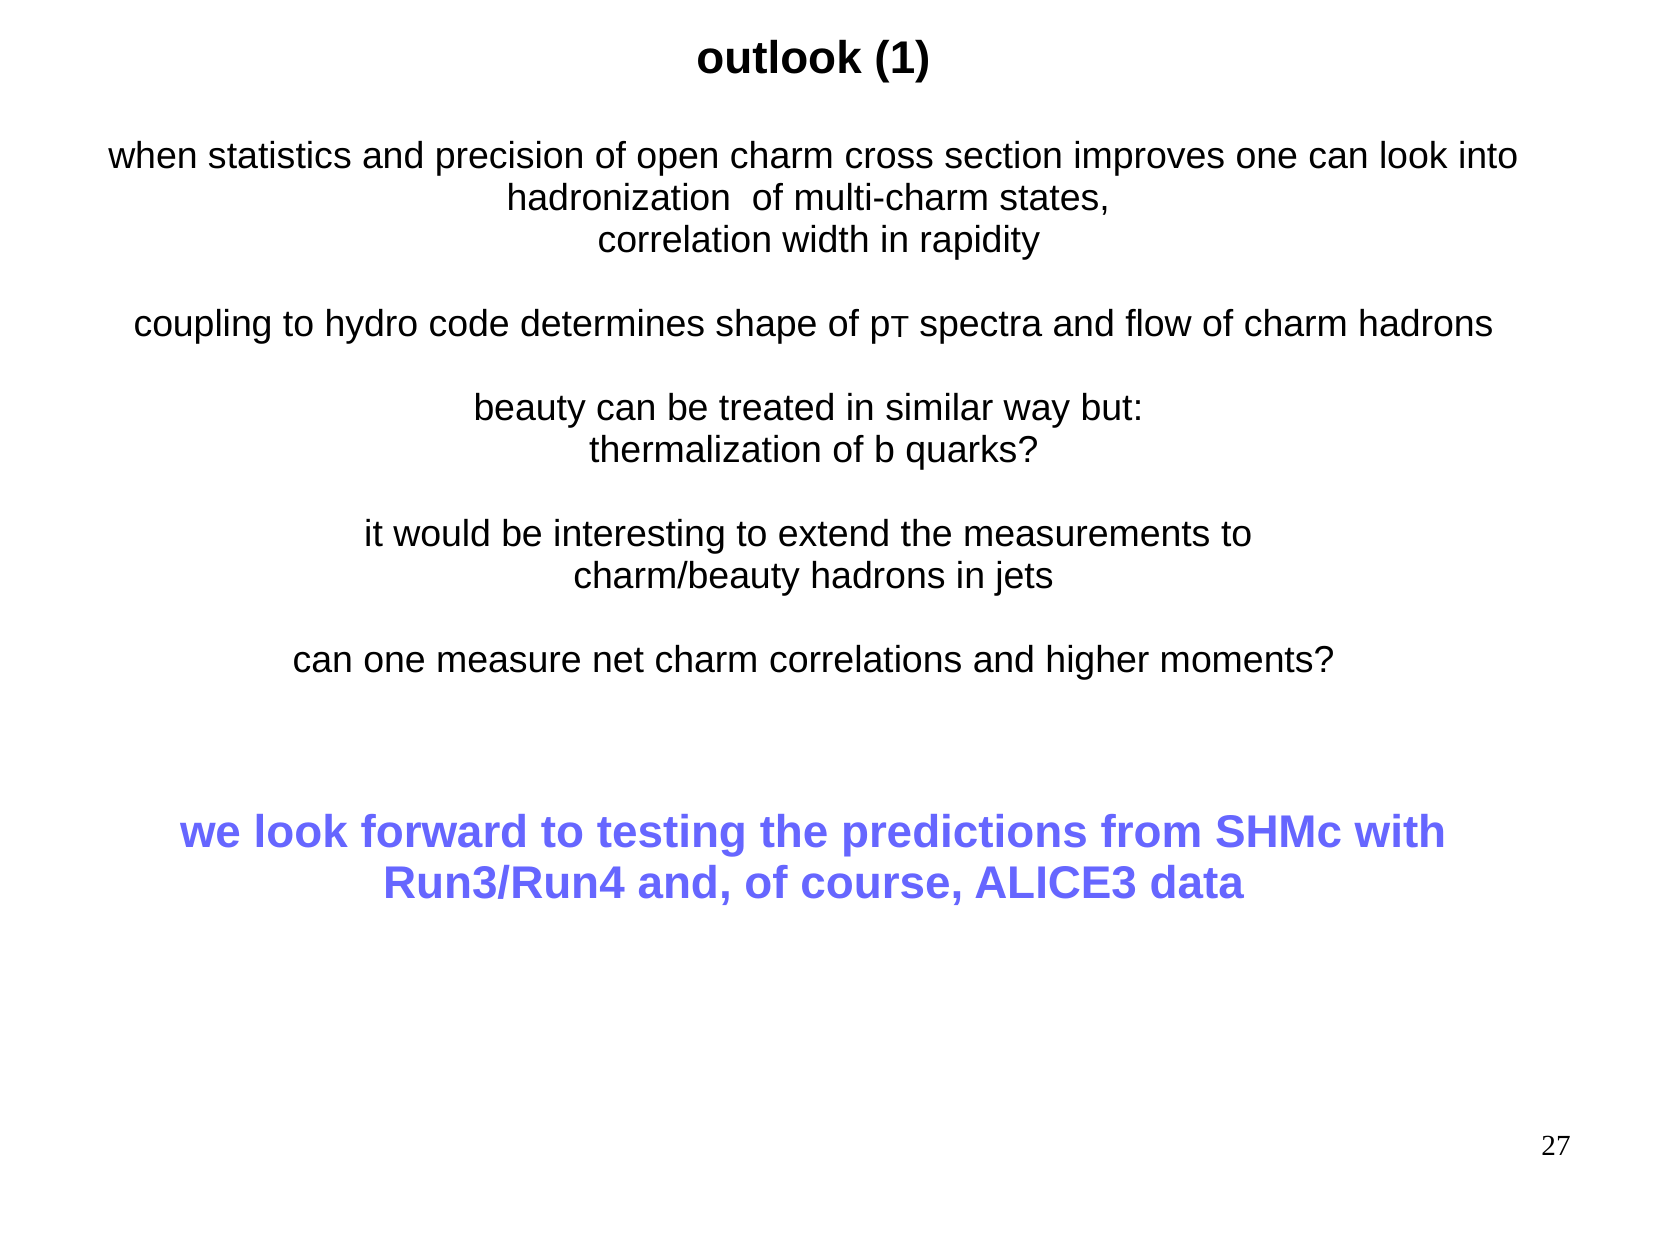

outlook (1)
when statistics and precision of open charm cross section improves one can look into hadronization of multi-charm states,
 correlation width in rapidity
coupling to hydro code determines shape of pT spectra and flow of charm hadrons
beauty can be treated in similar way but:
thermalization of b quarks?
it would be interesting to extend the measurements to
charm/beauty hadrons in jets
can one measure net charm correlations and higher moments?
we look forward to testing the predictions from SHMc with Run3/Run4 and, of course, ALICE3 data
27